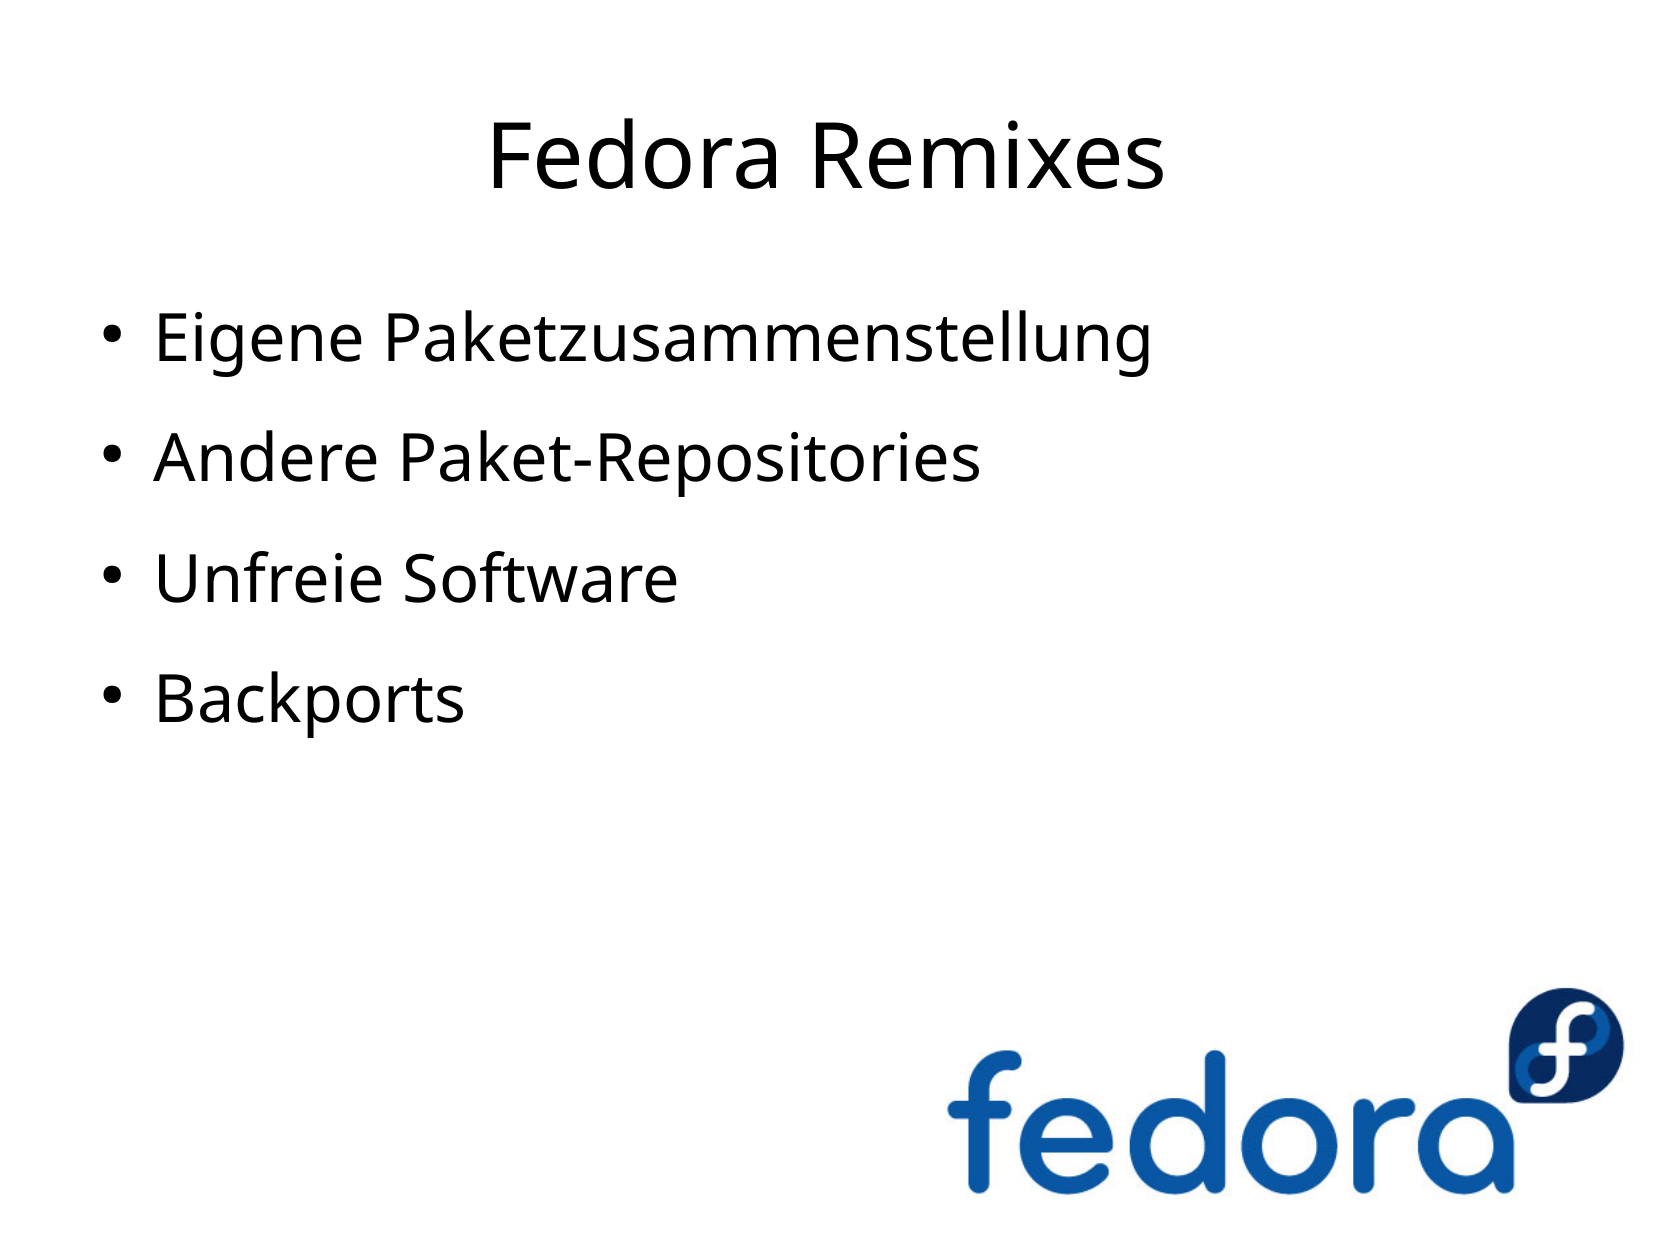

# Fedora Remixes
Eigene Paketzusammenstellung
Andere Paket-Repositories
Unfreie Software
Backports